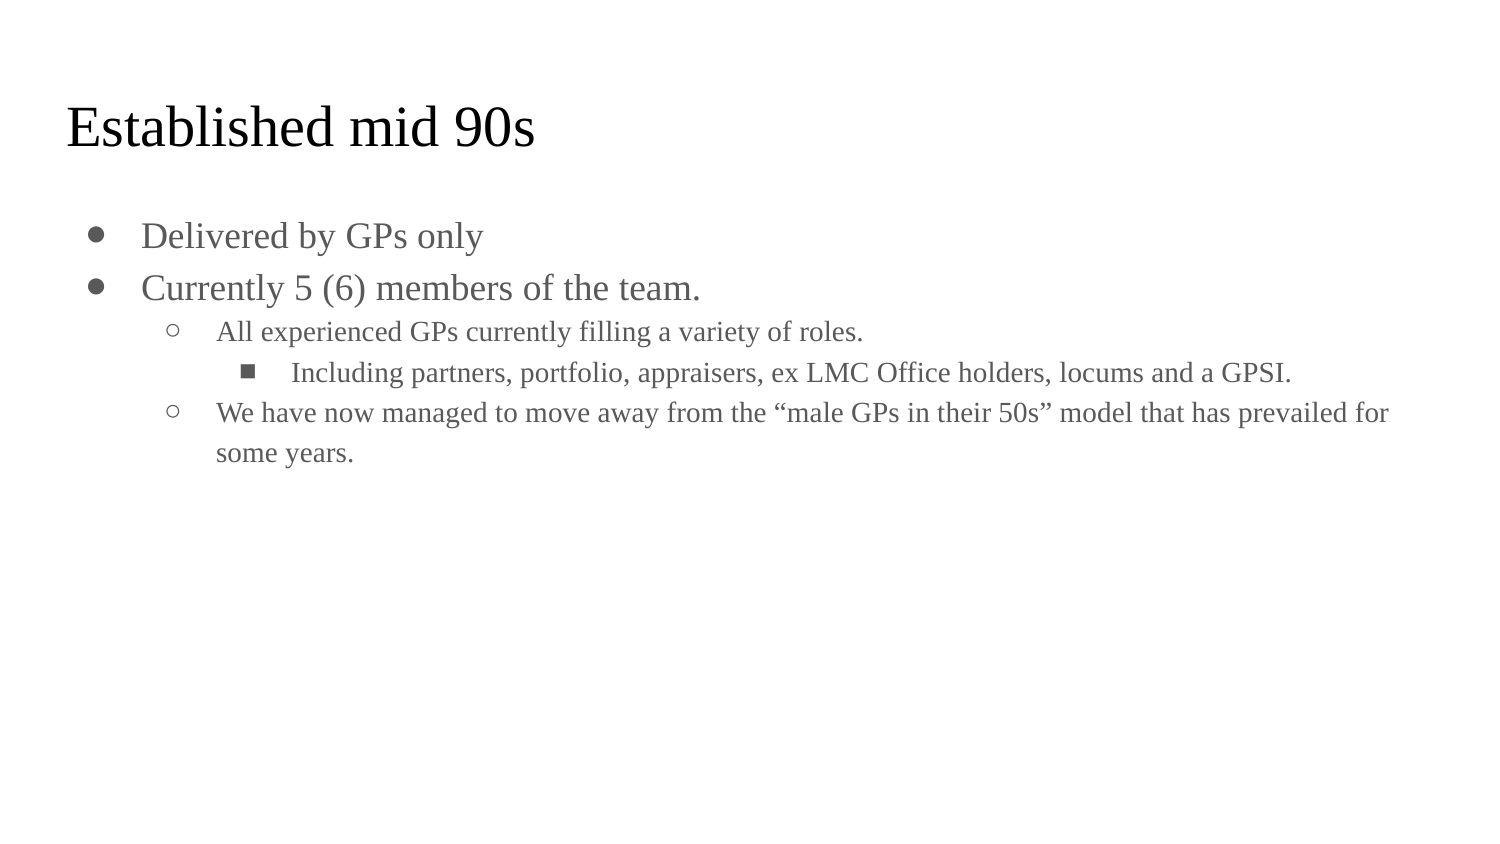

# Established mid 90s
Delivered by GPs only
Currently 5 (6) members of the team.
All experienced GPs currently filling a variety of roles.
Including partners, portfolio, appraisers, ex LMC Office holders, locums and a GPSI.
We have now managed to move away from the “male GPs in their 50s” model that has prevailed for some years.